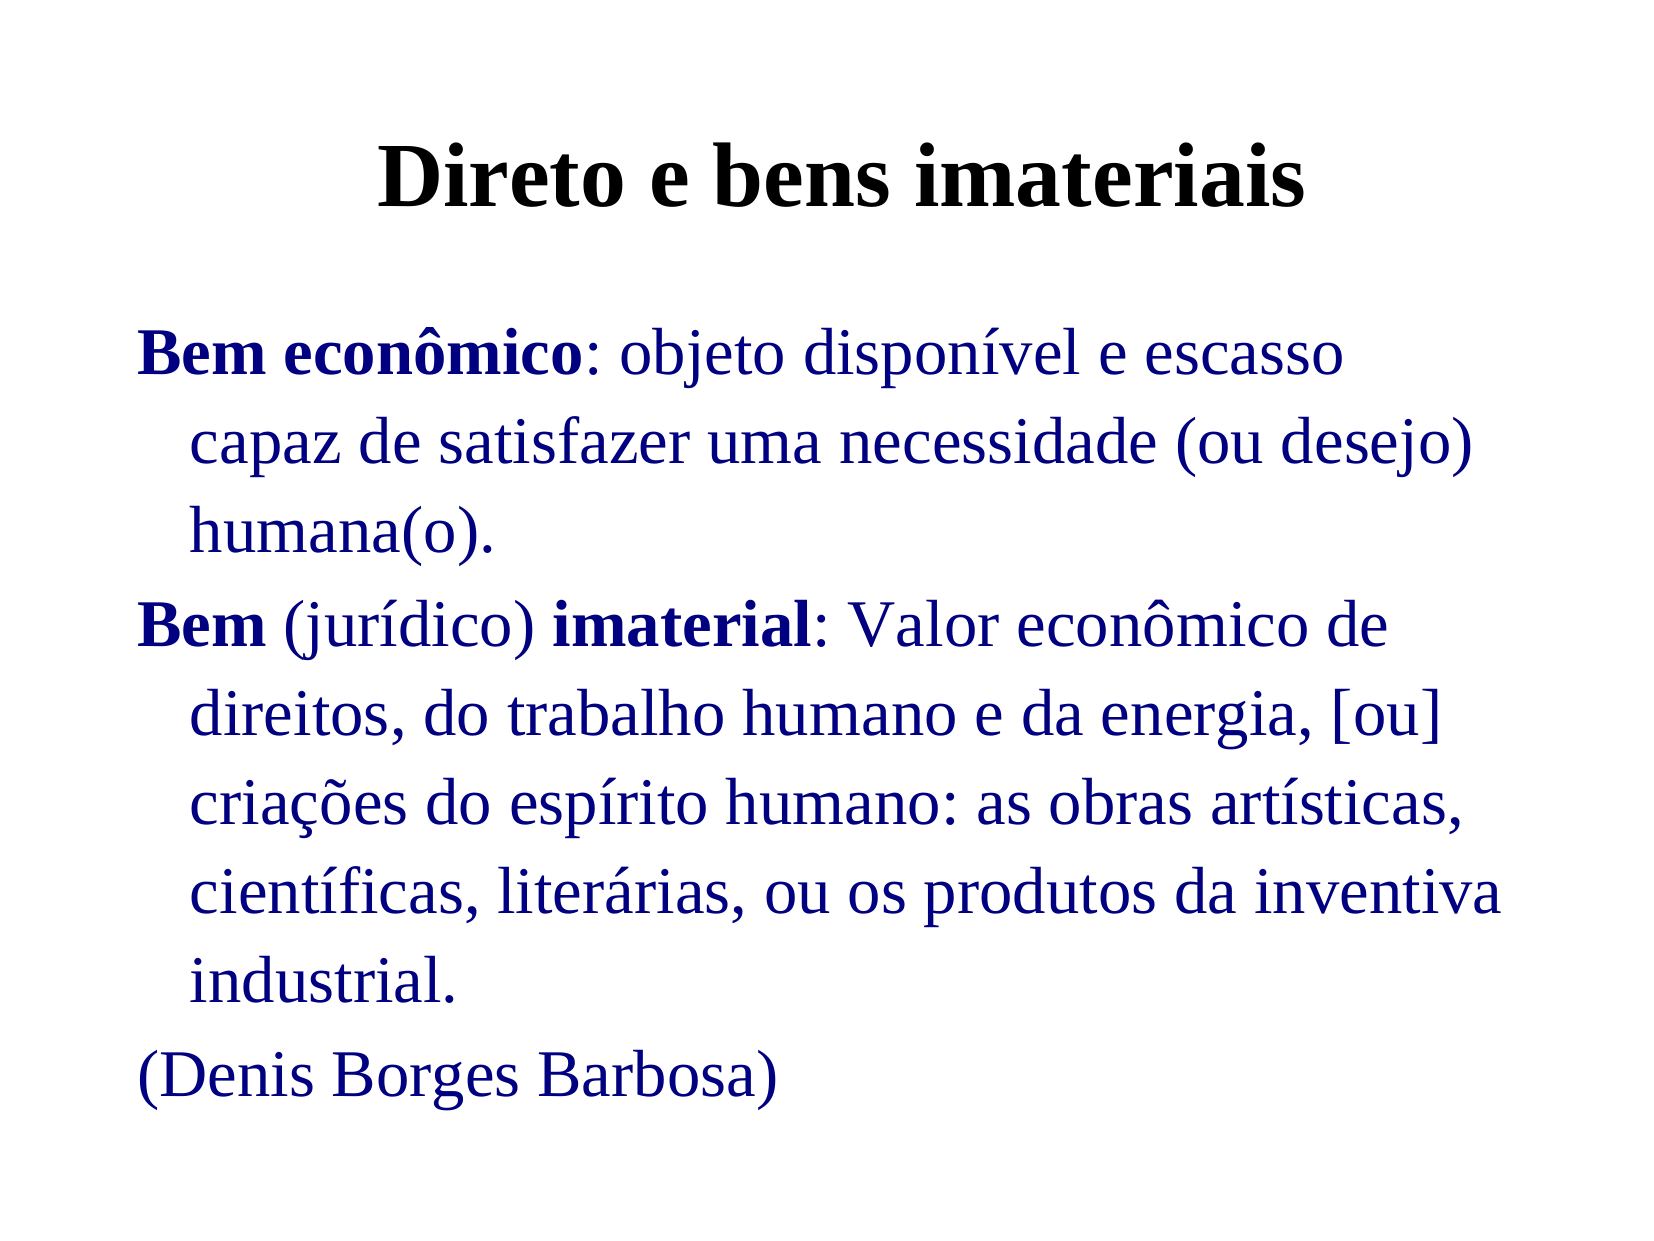

# Direto e bens imateriais
Bem econômico: objeto disponível e escasso
capaz de satisfazer uma necessidade (ou desejo) humana(o).
Bem (jurídico) imaterial: Valor econômico de direitos, do trabalho humano e da energia, [ou] criações do espírito humano: as obras artísticas, científicas, literárias, ou os produtos da inventiva industrial.
(Denis Borges Barbosa)